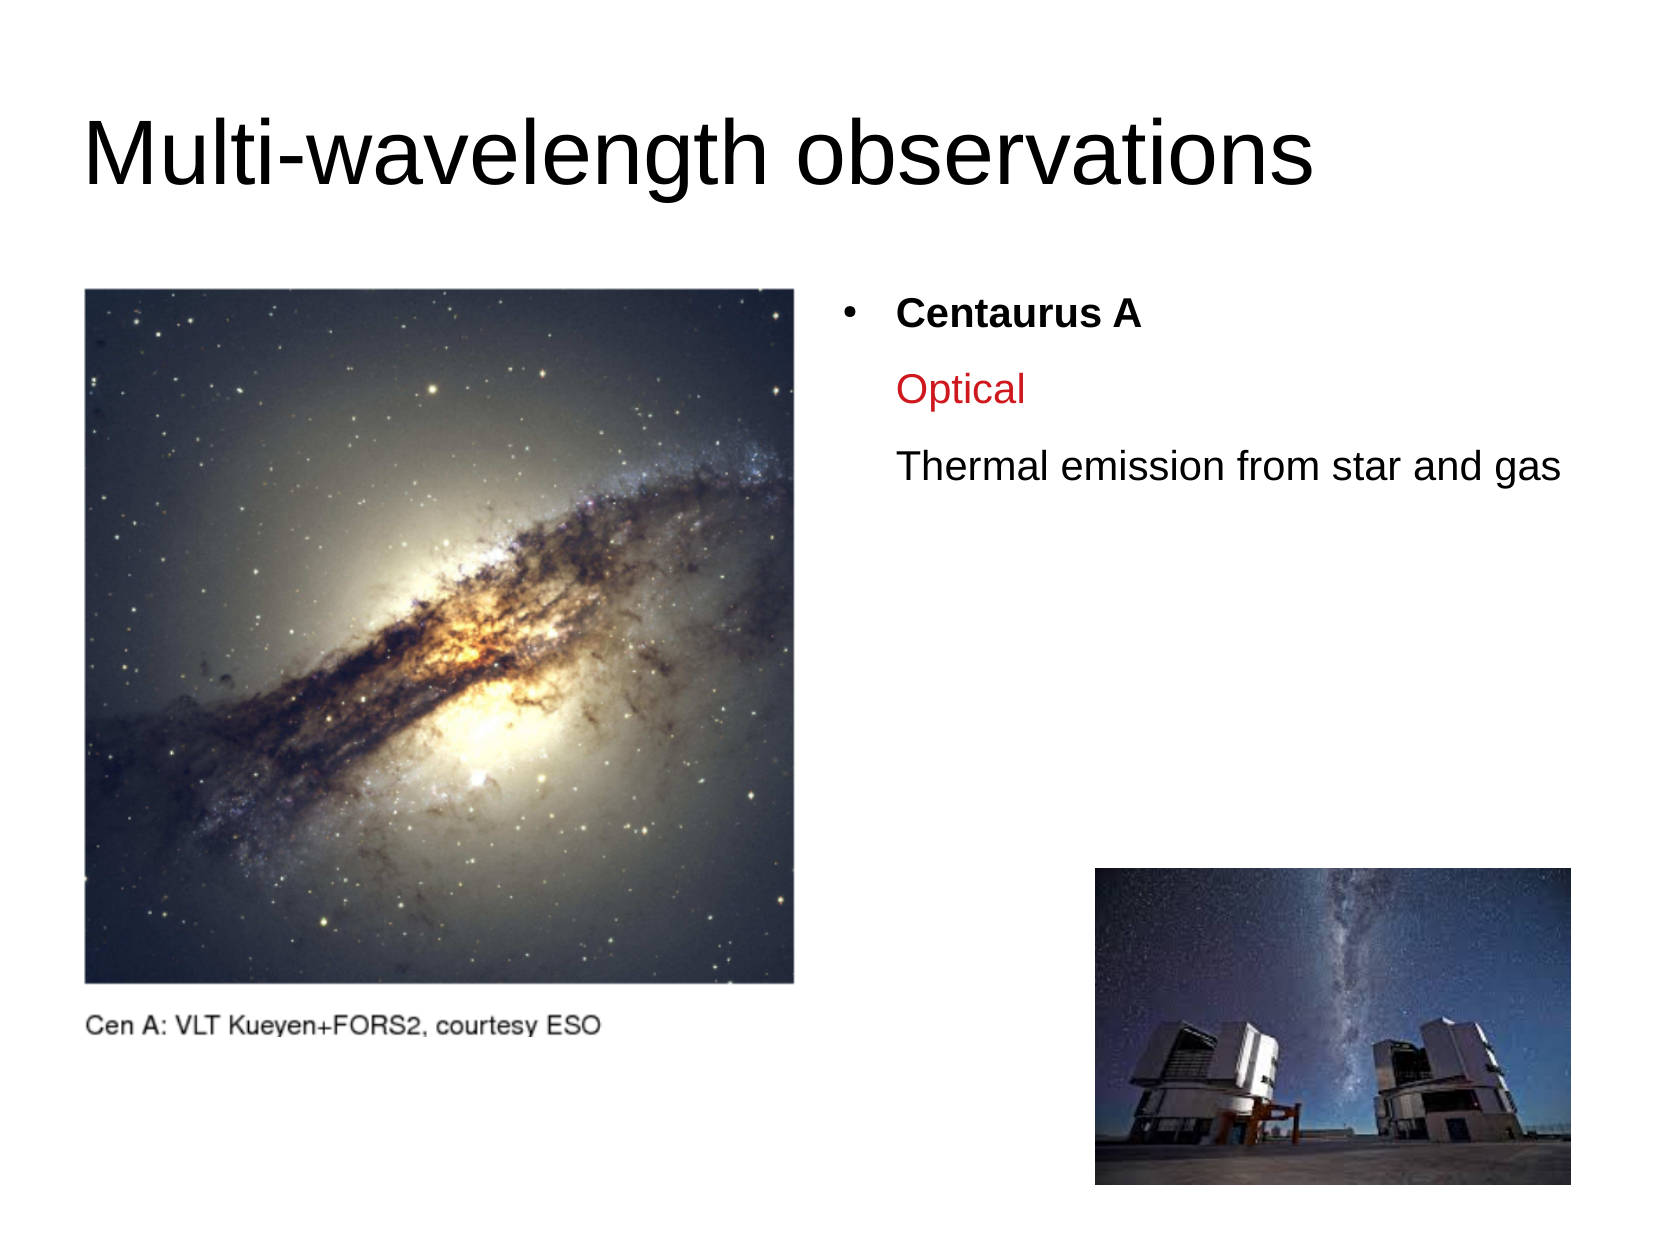

# Multi-wavelength observations
Centaurus A
Optical
Thermal emission from star and gas